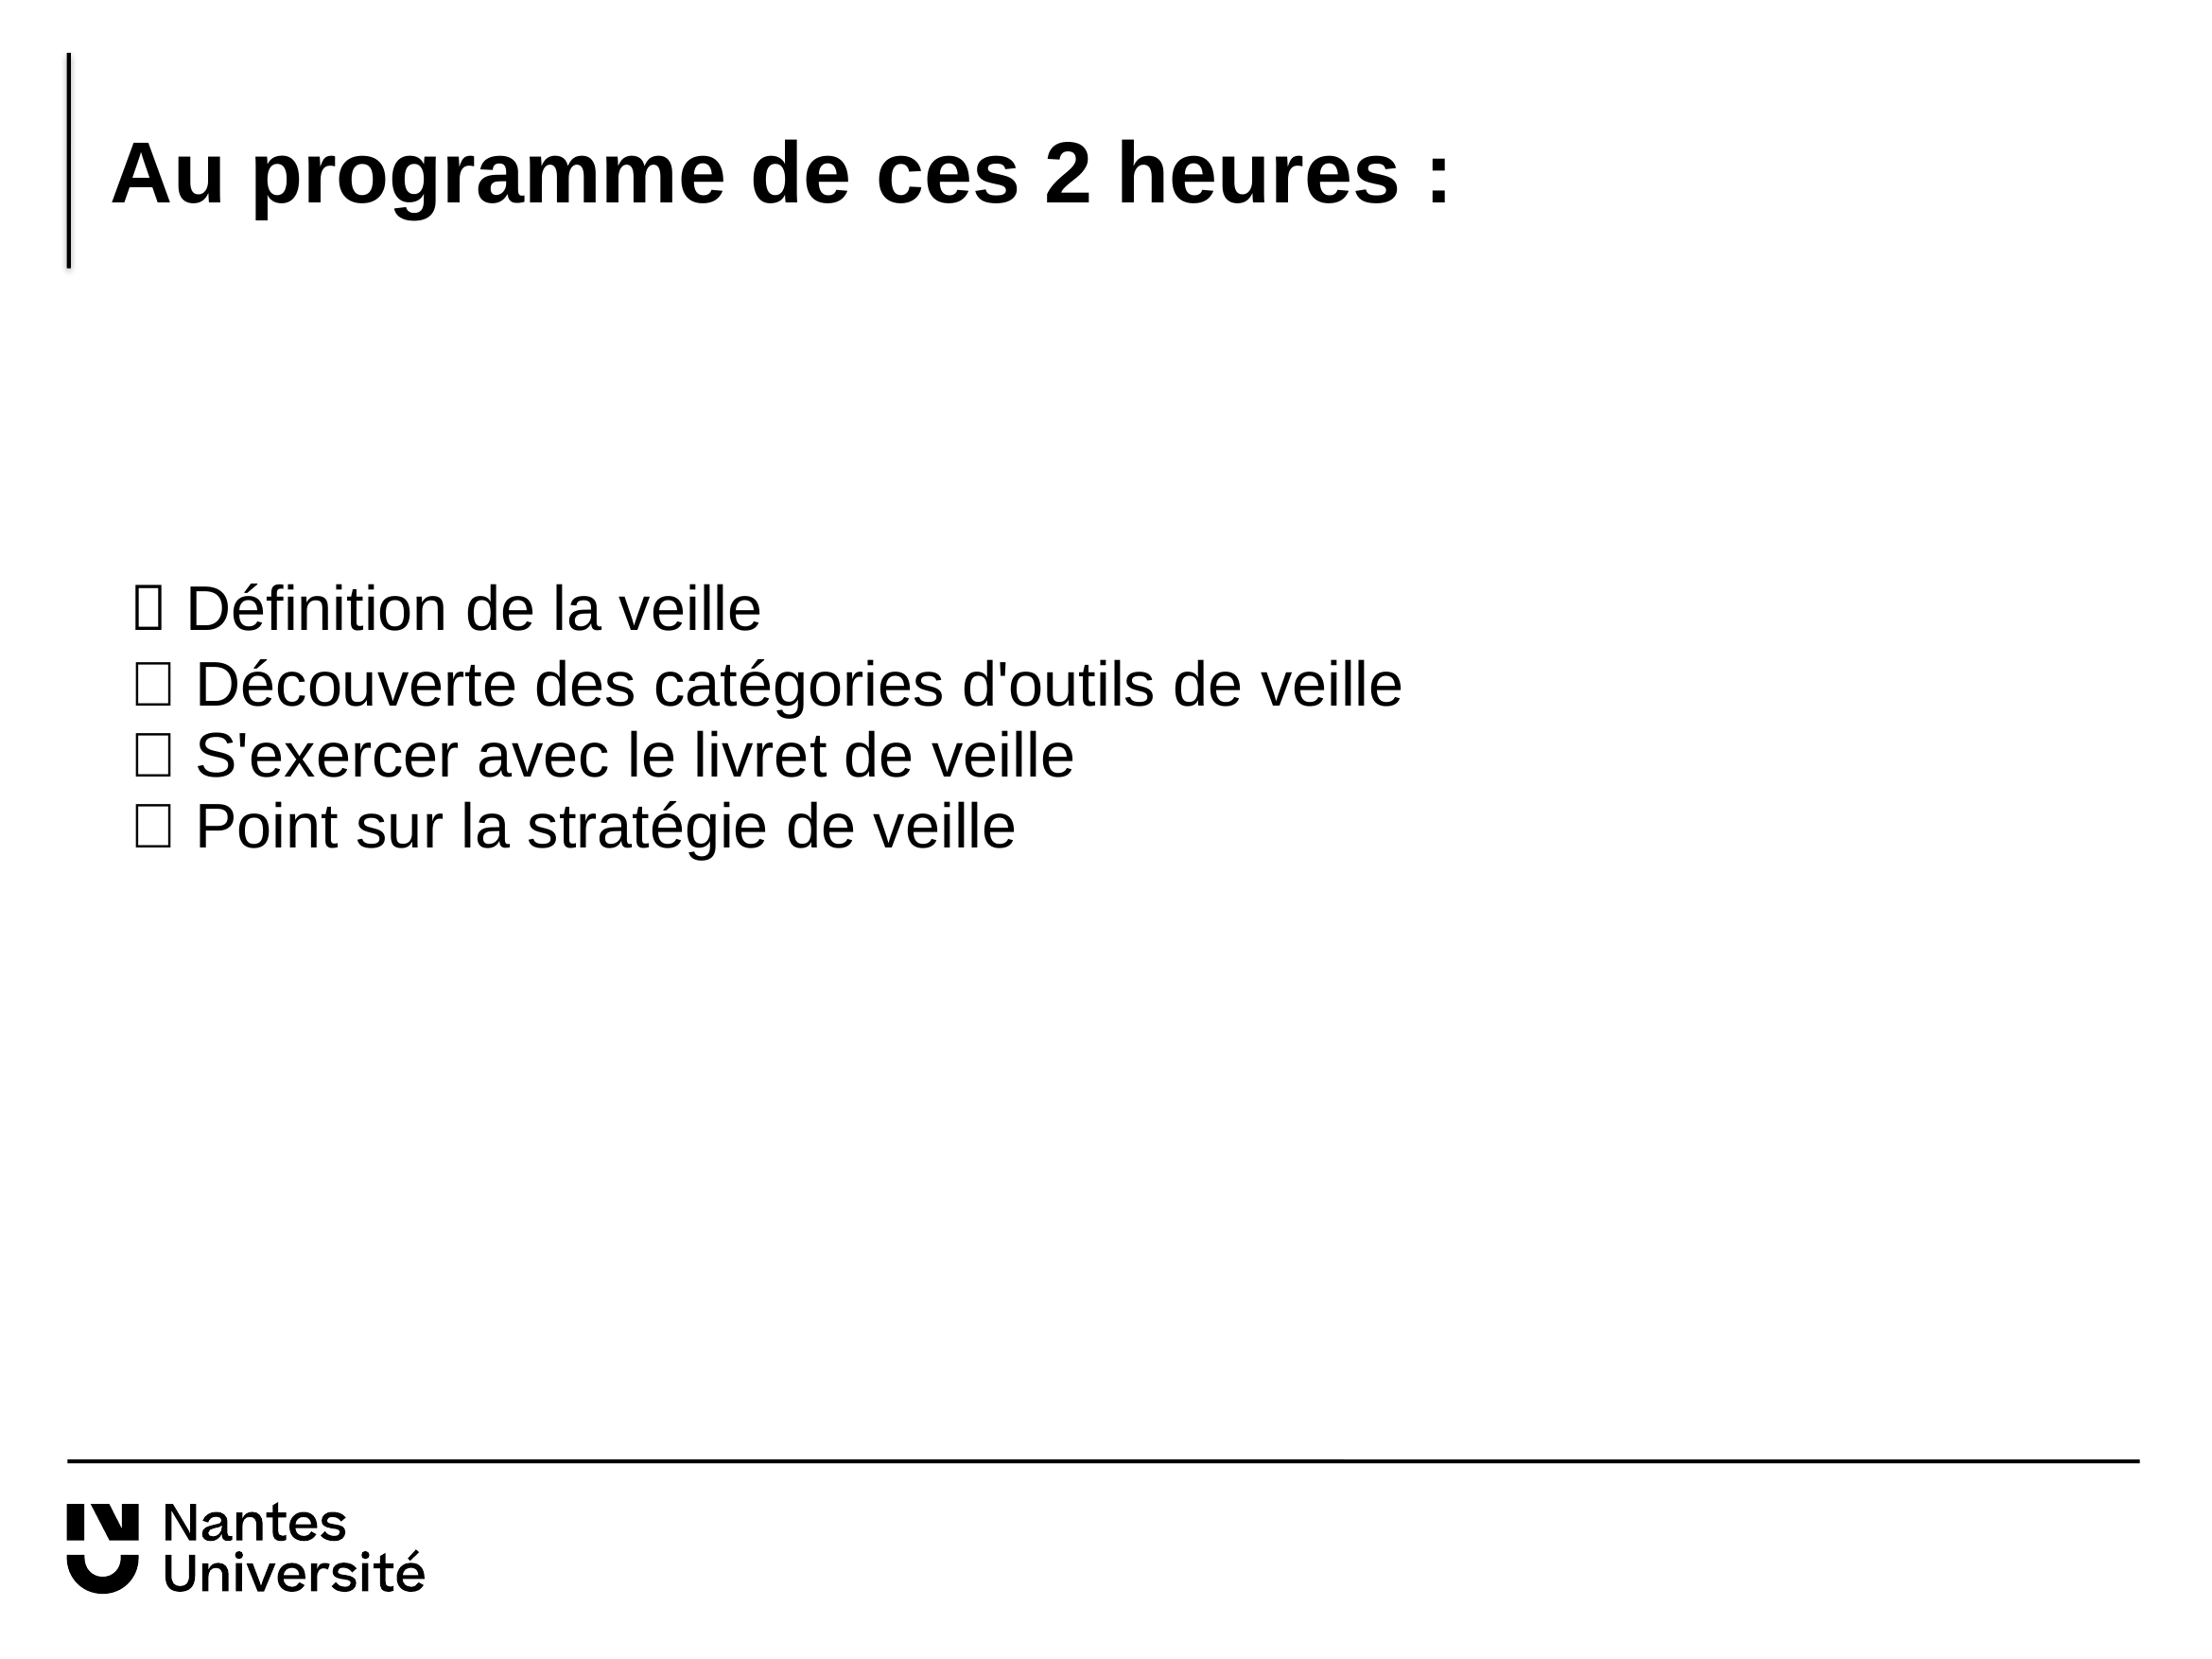

# Au programme de ces 2 heures :
🎯 Définition de la veille
🎯 Découverte des catégories d'outils de veille
🎯 S'exercer avec le livret de veille
🎯 Point sur la stratégie de veille